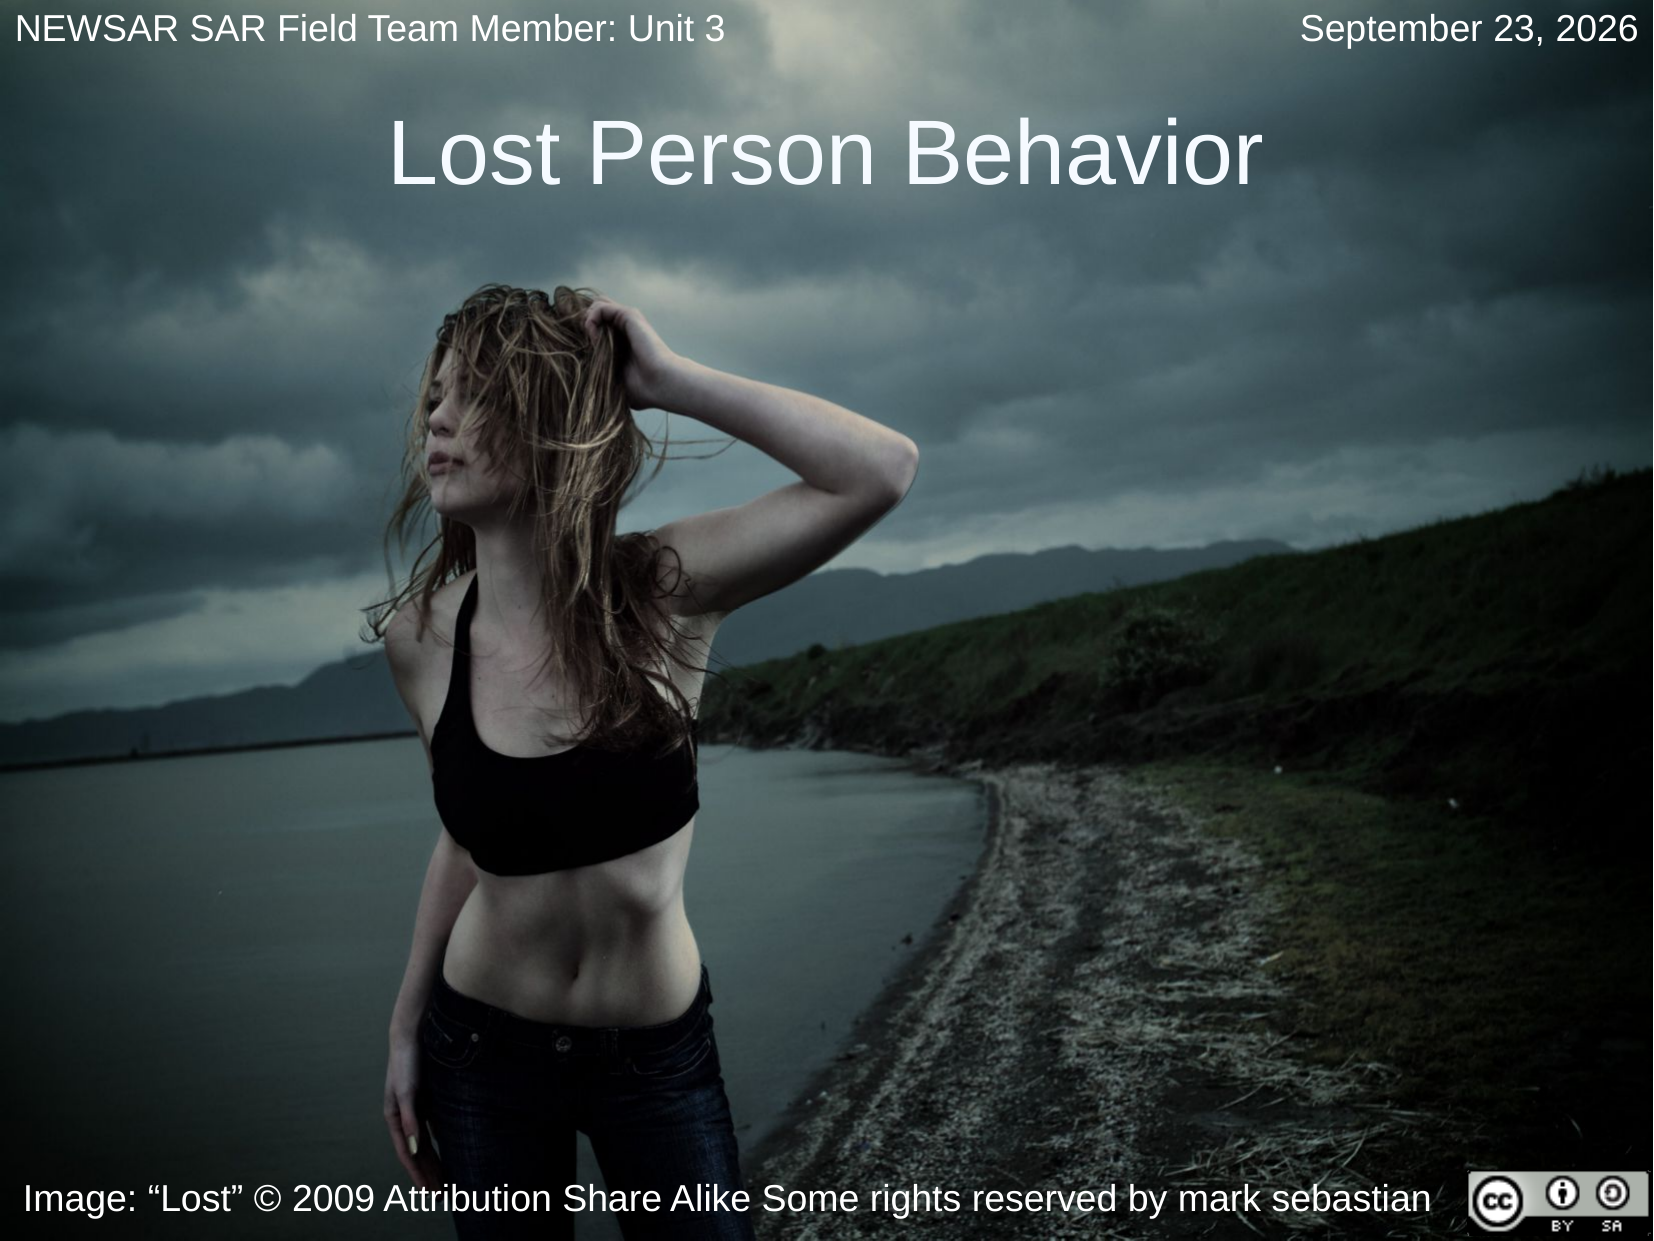

NEWSAR SAR Field Team Member: Unit 3
# Lost Person Behavior
Image: “Lost” © 2009 Attribution Share Alike Some rights reserved by mark sebastian